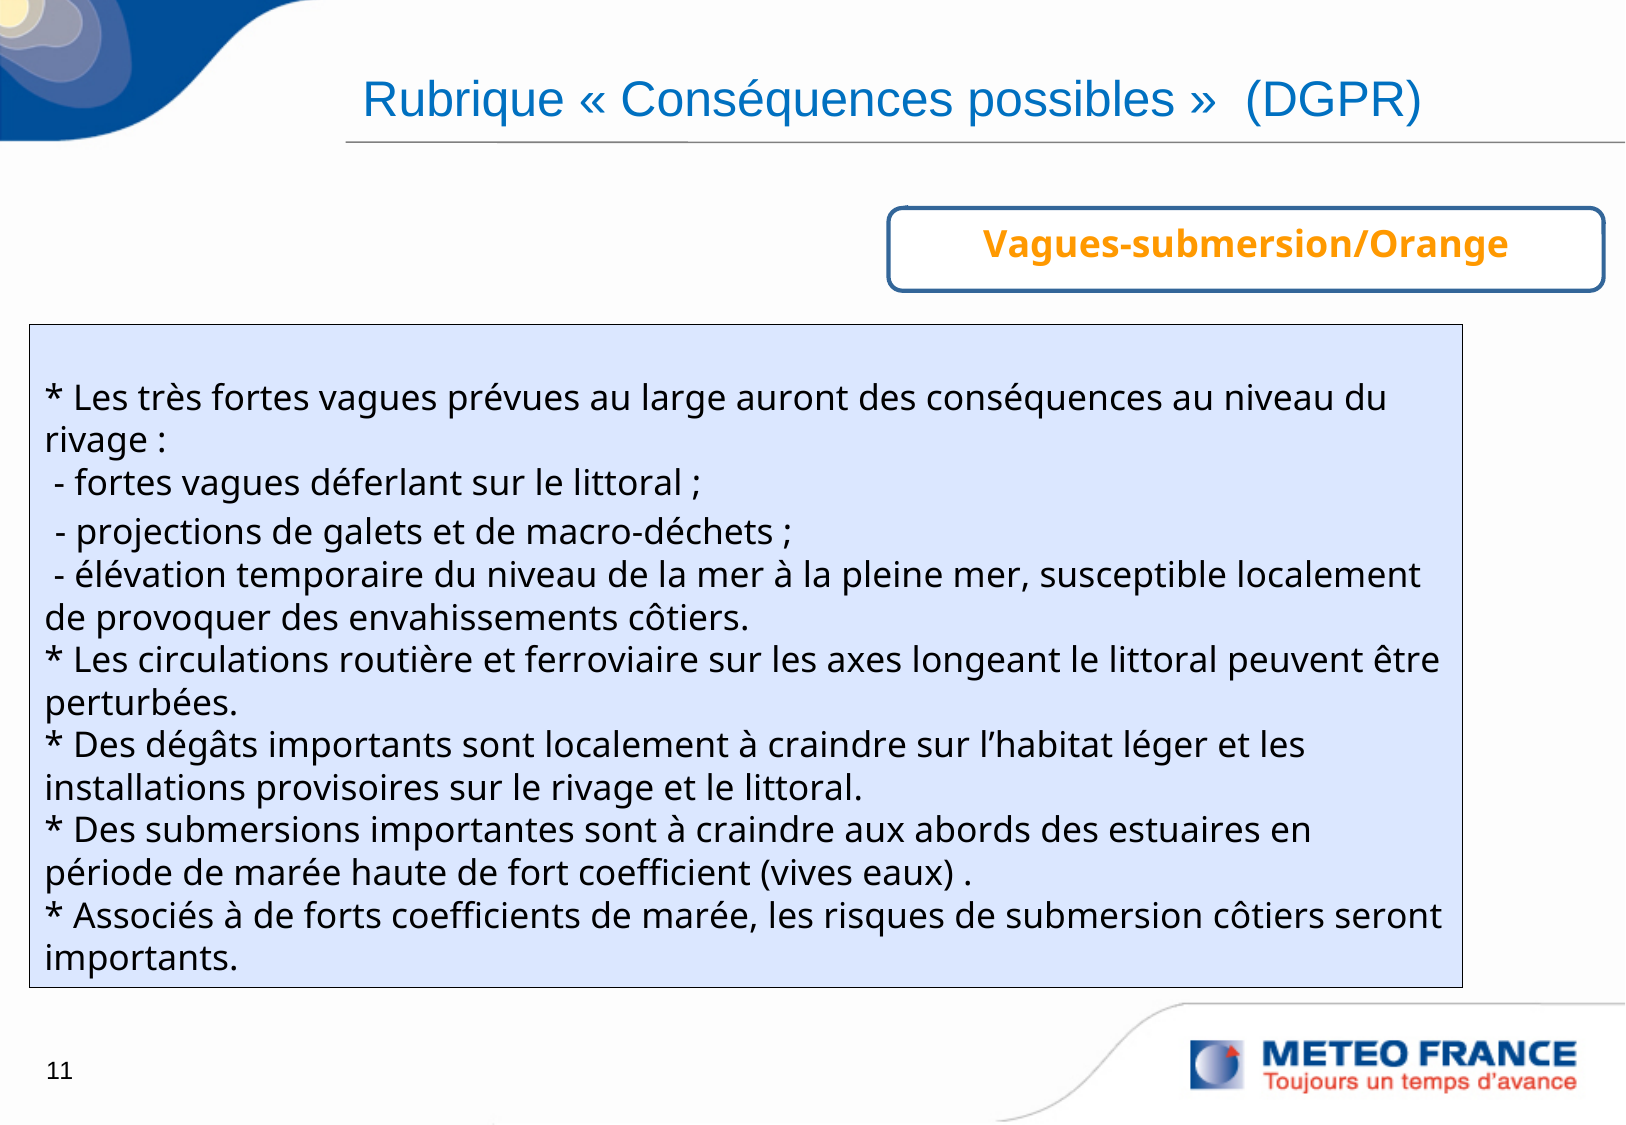

Vagues-submersion/Orange
# Rubrique « Conséquences possibles » (DGPR)
* Les très fortes vagues prévues au large auront des conséquences au niveau du rivage :
 - fortes vagues déferlant sur le littoral ;
 - projections de galets et de macro-déchets ;
 - élévation temporaire du niveau de la mer à la pleine mer, susceptible localement de provoquer des envahissements côtiers.
* Les circulations routière et ferroviaire sur les axes longeant le littoral peuvent être perturbées.
* Des dégâts importants sont localement à craindre sur l’habitat léger et les installations provisoires sur le rivage et le littoral.
* Des submersions importantes sont à craindre aux abords des estuaires en période de marée haute de fort coefficient (vives eaux) .
* Associés à de forts coefficients de marée, les risques de submersion côtiers seront importants.